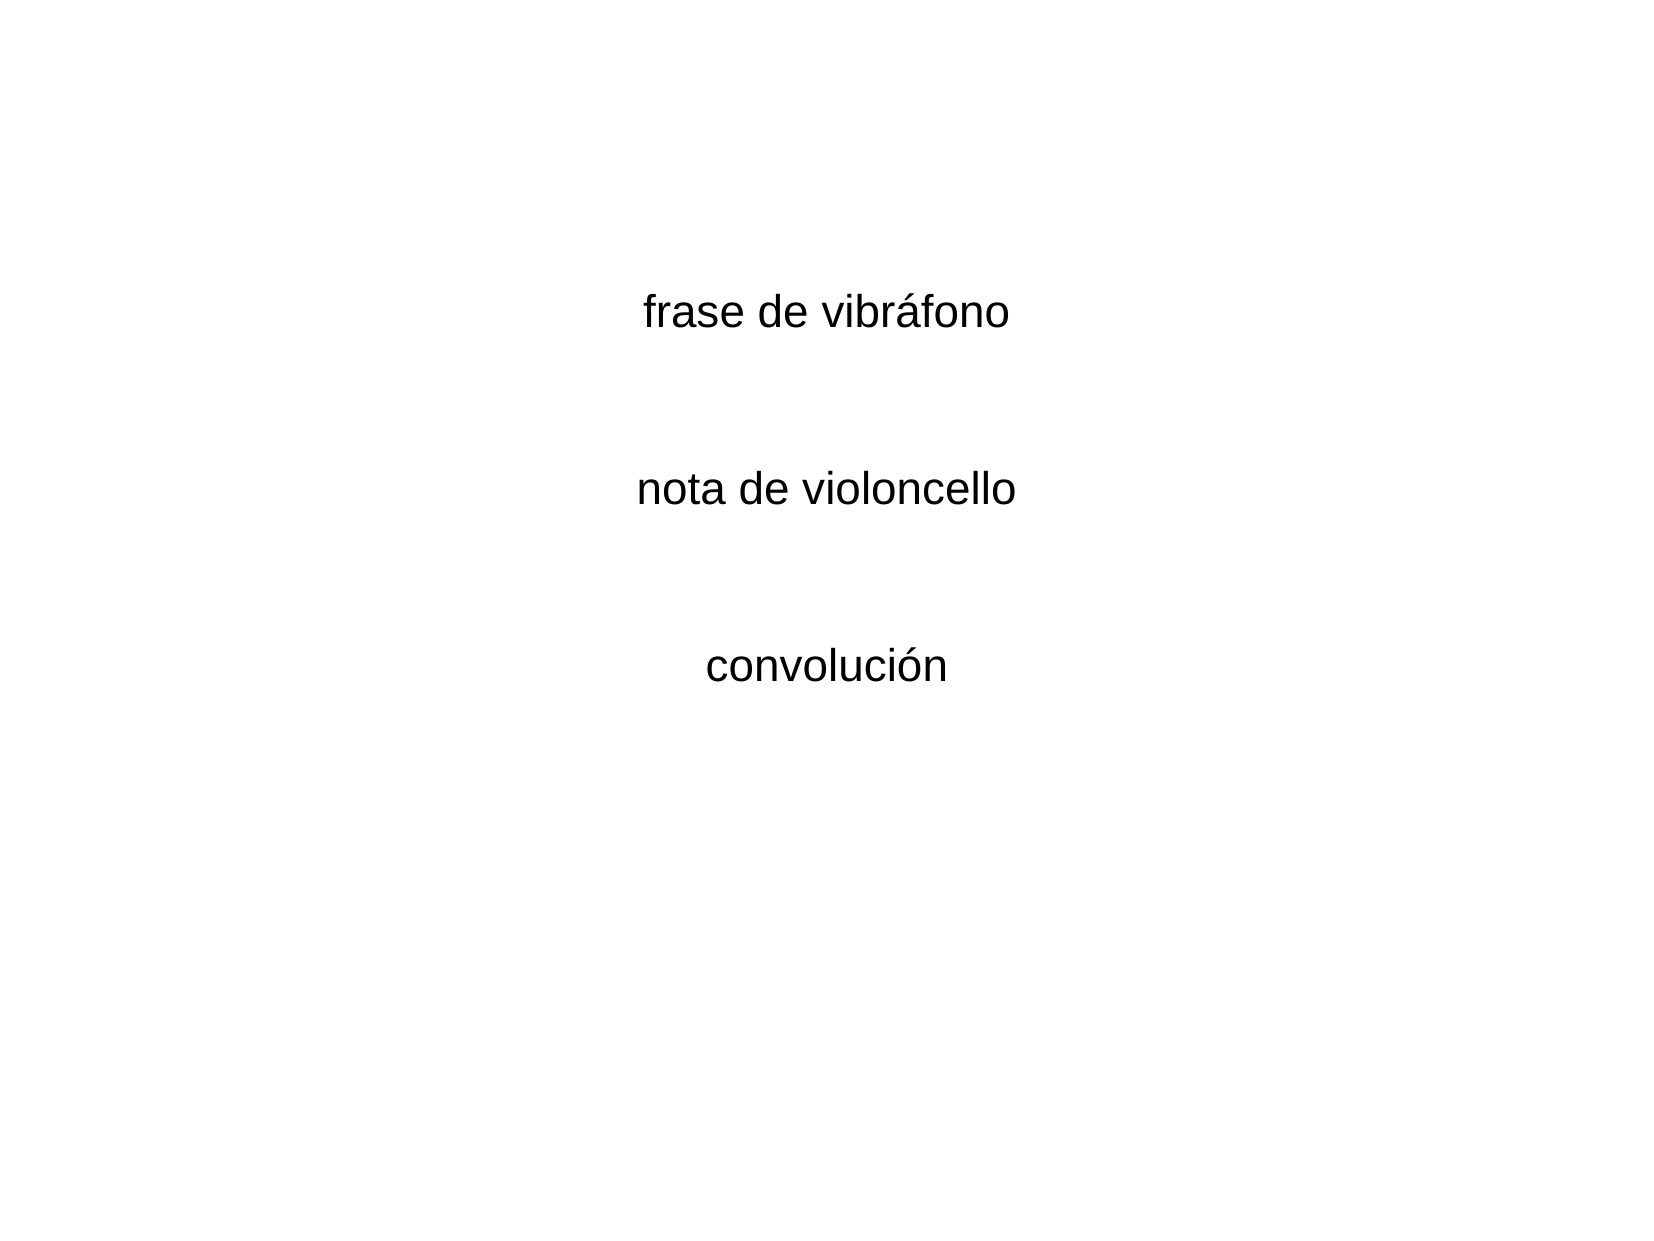

# frase de vibráfono
nota de violoncello
convolución